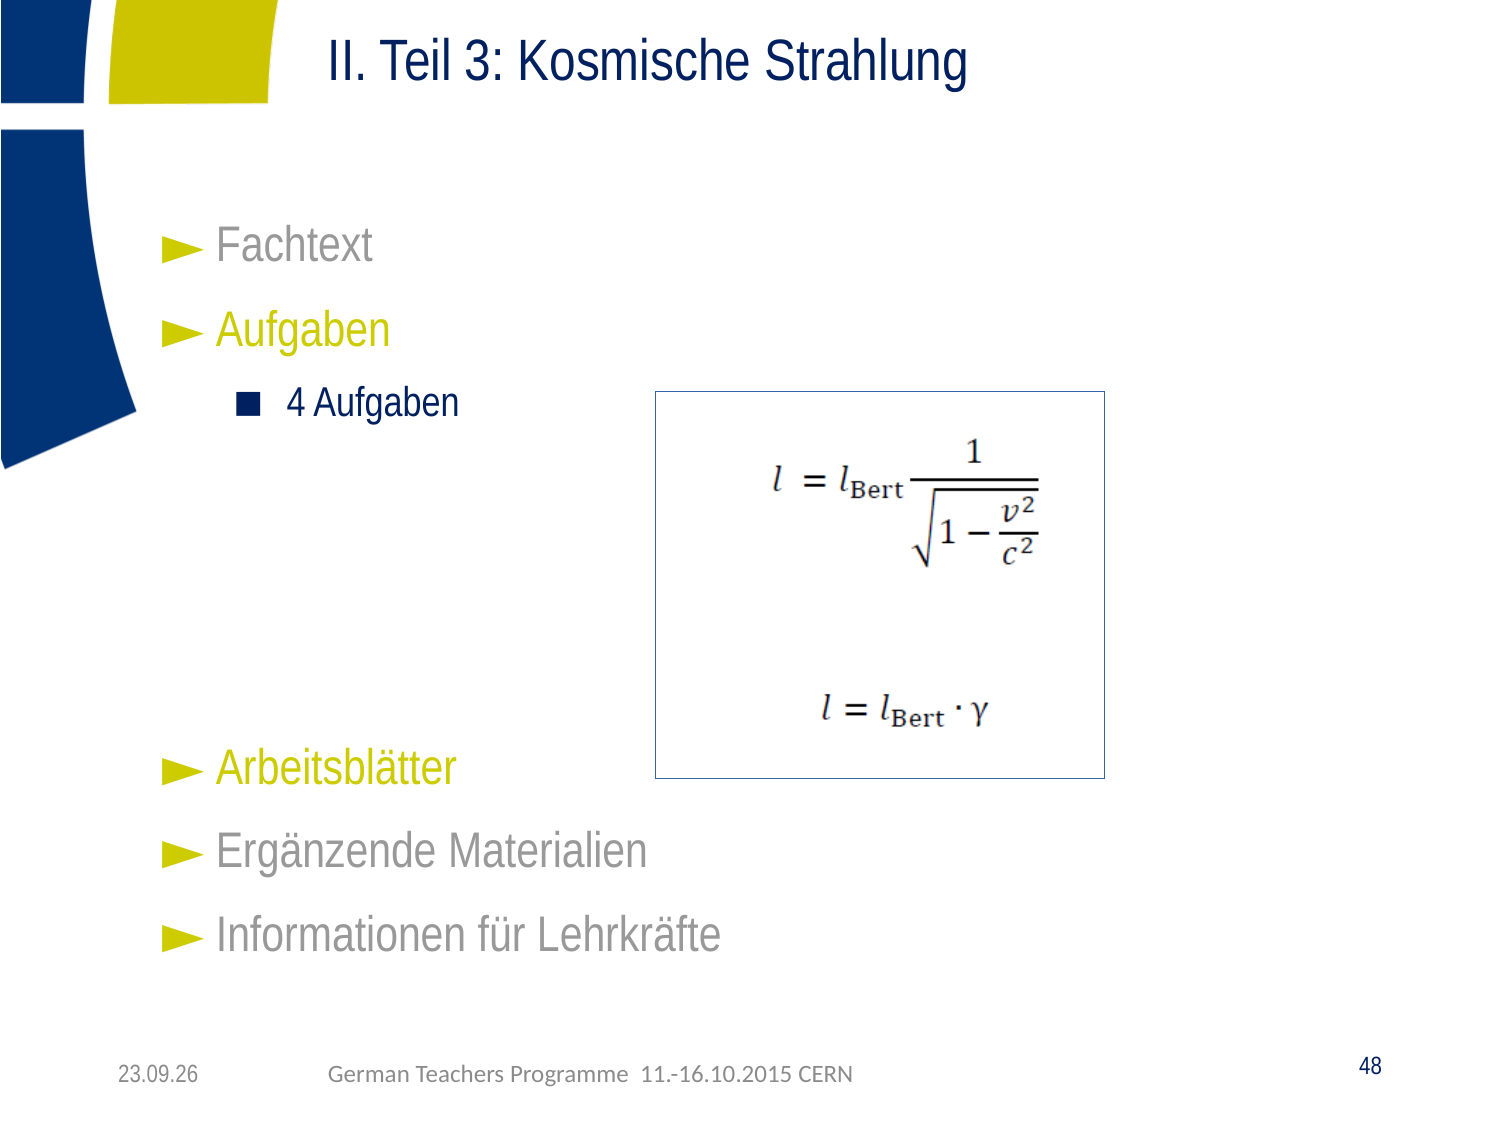

II. Teil 3: Kosmische Strahlung
# Fachtext
Aufgaben
4 Aufgaben
Arbeitsblätter
Ergänzende Materialien
Informationen für Lehrkräfte
German Teachers Programme 11.-16.10.2015 CERN